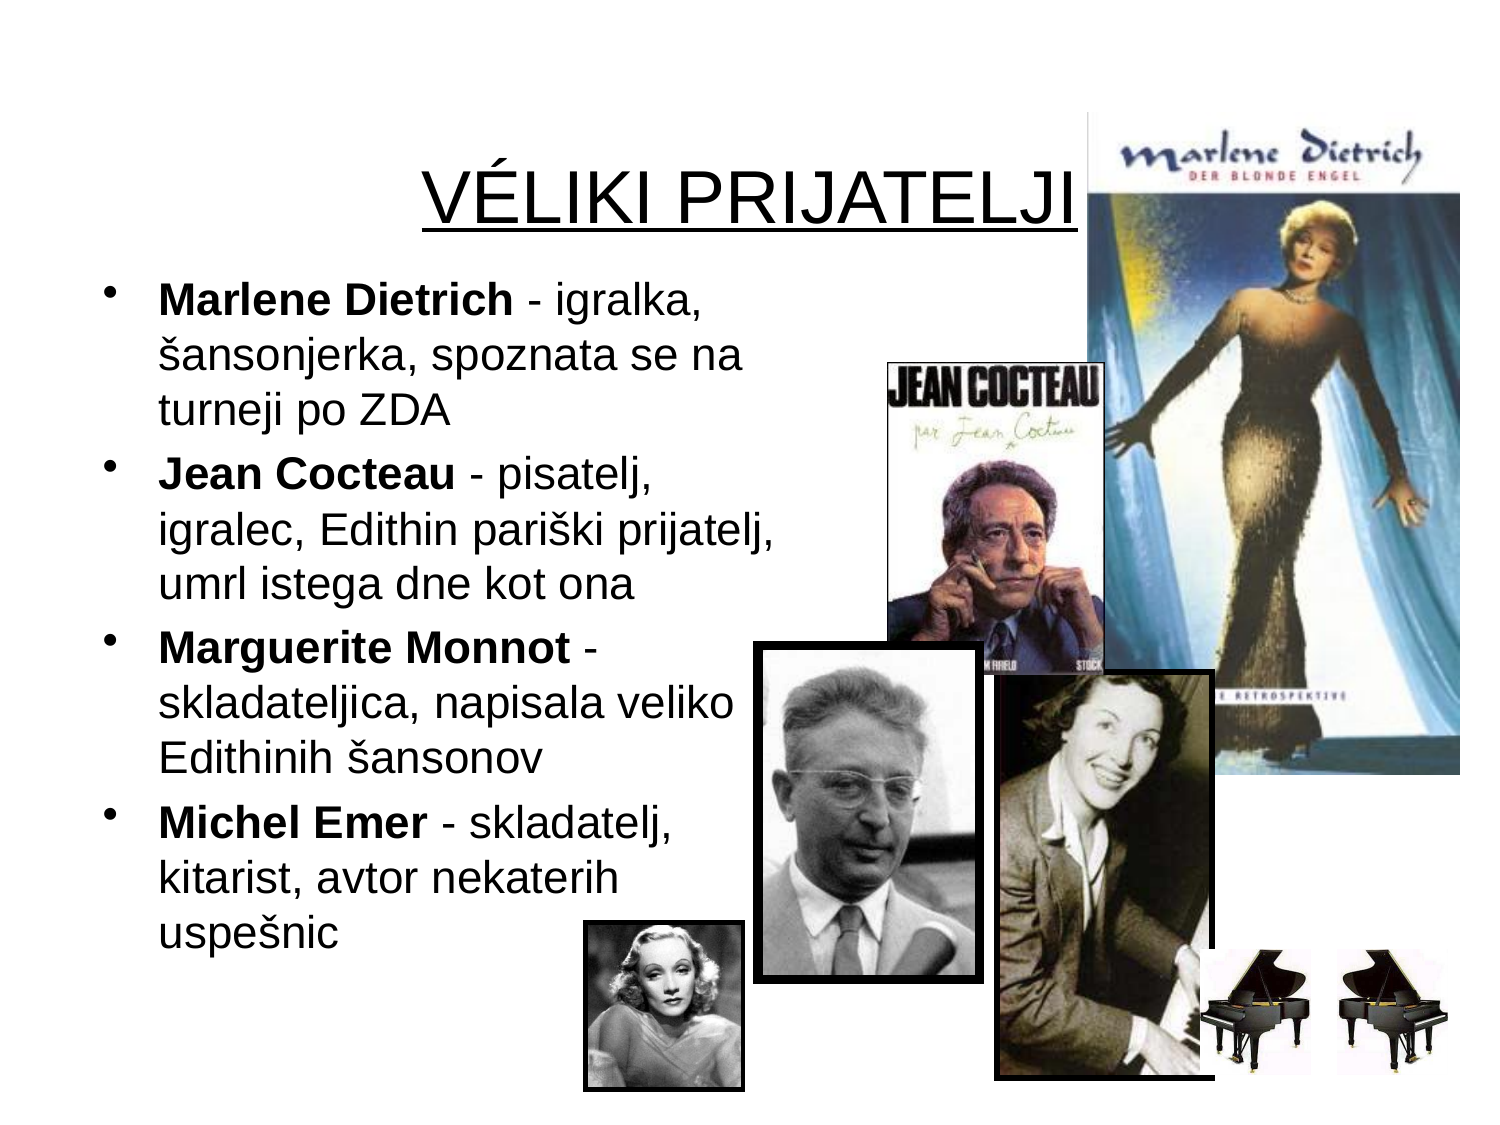

# VÉLIKI PRIJATELJI
Marlene Dietrich - igralka, šansonjerka, spoznata se na turneji po ZDA
Jean Cocteau - pisatelj, igralec, Edithin pariški prijatelj, umrl istega dne kot ona
Marguerite Monnot - skladateljica, napisala veliko Edithinih šansonov
Michel Emer - skladatelj, kitarist, avtor nekaterih uspešnic